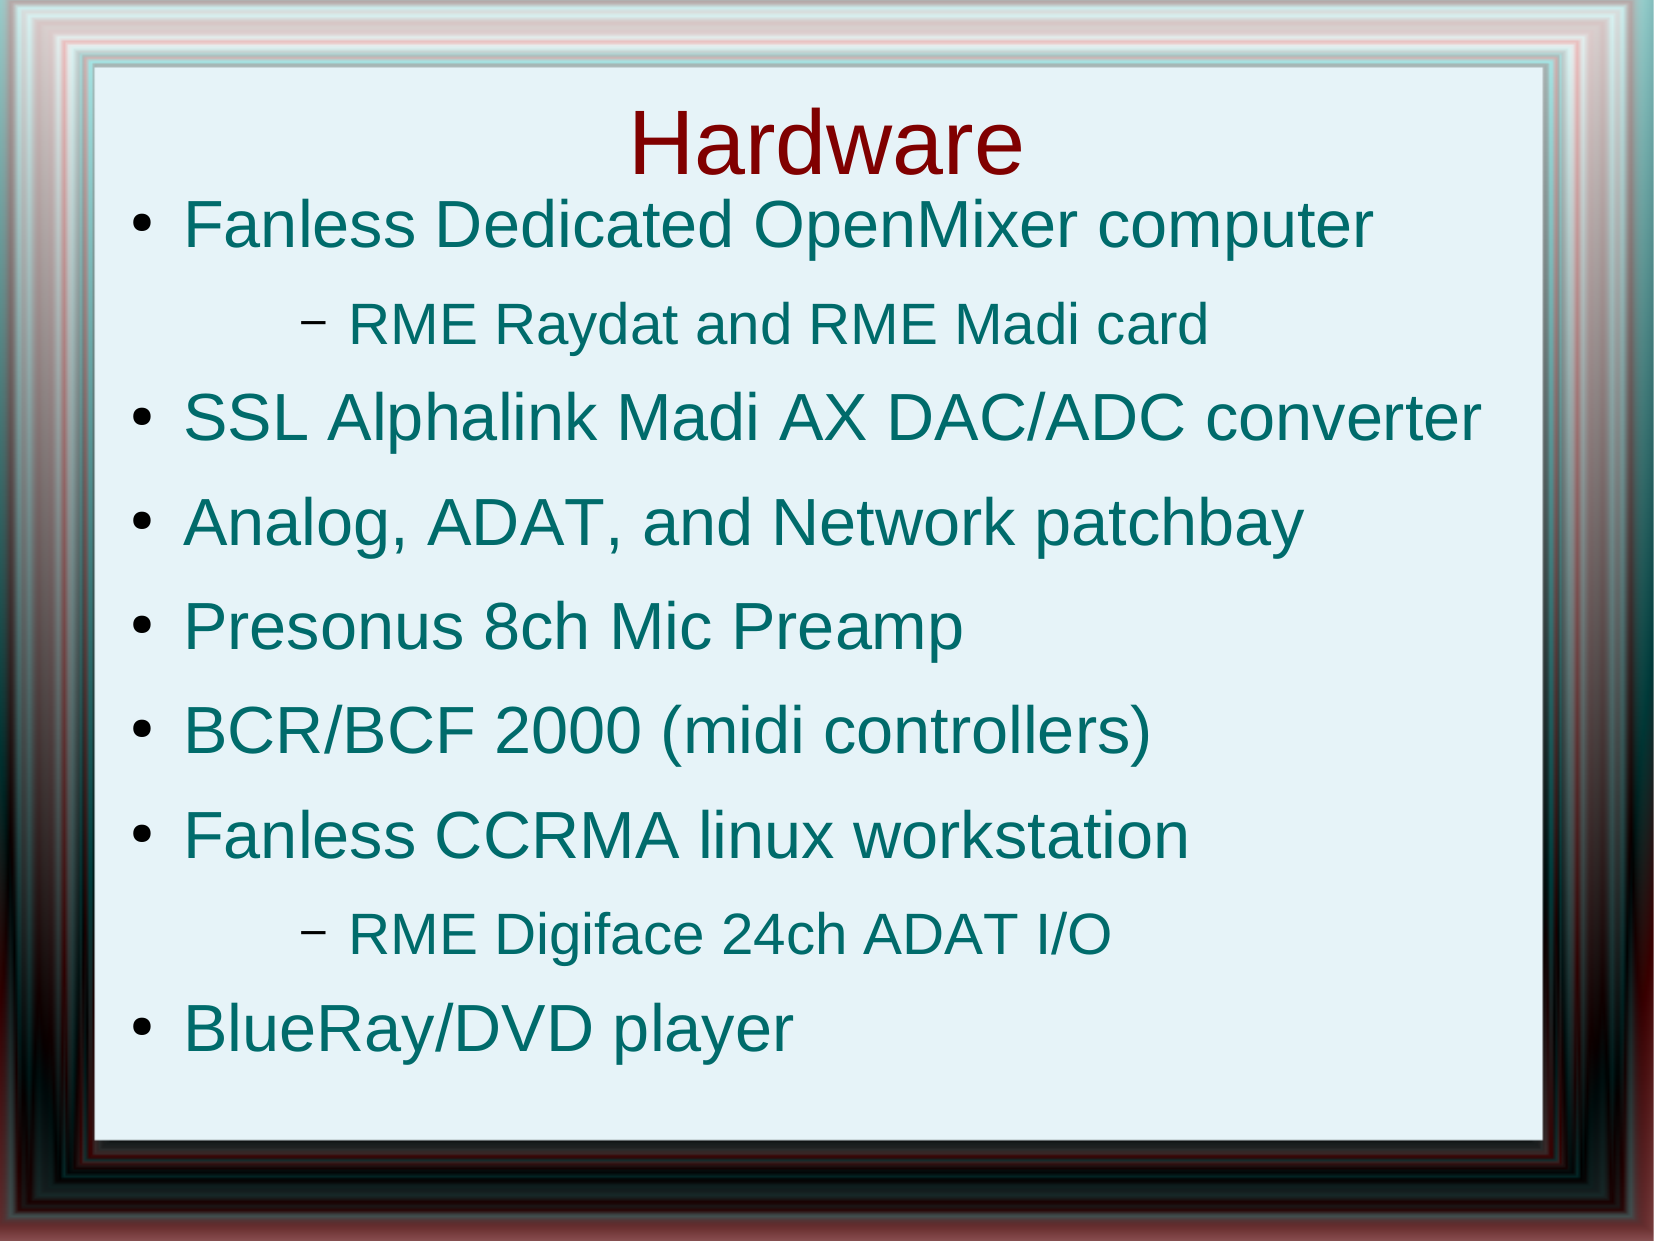

# Hardware
Fanless Dedicated OpenMixer computer
RME Raydat and RME Madi card
SSL Alphalink Madi AX DAC/ADC converter
Analog, ADAT, and Network patchbay
Presonus 8ch Mic Preamp
BCR/BCF 2000 (midi controllers)
Fanless CCRMA linux workstation
RME Digiface 24ch ADAT I/O
BlueRay/DVD player